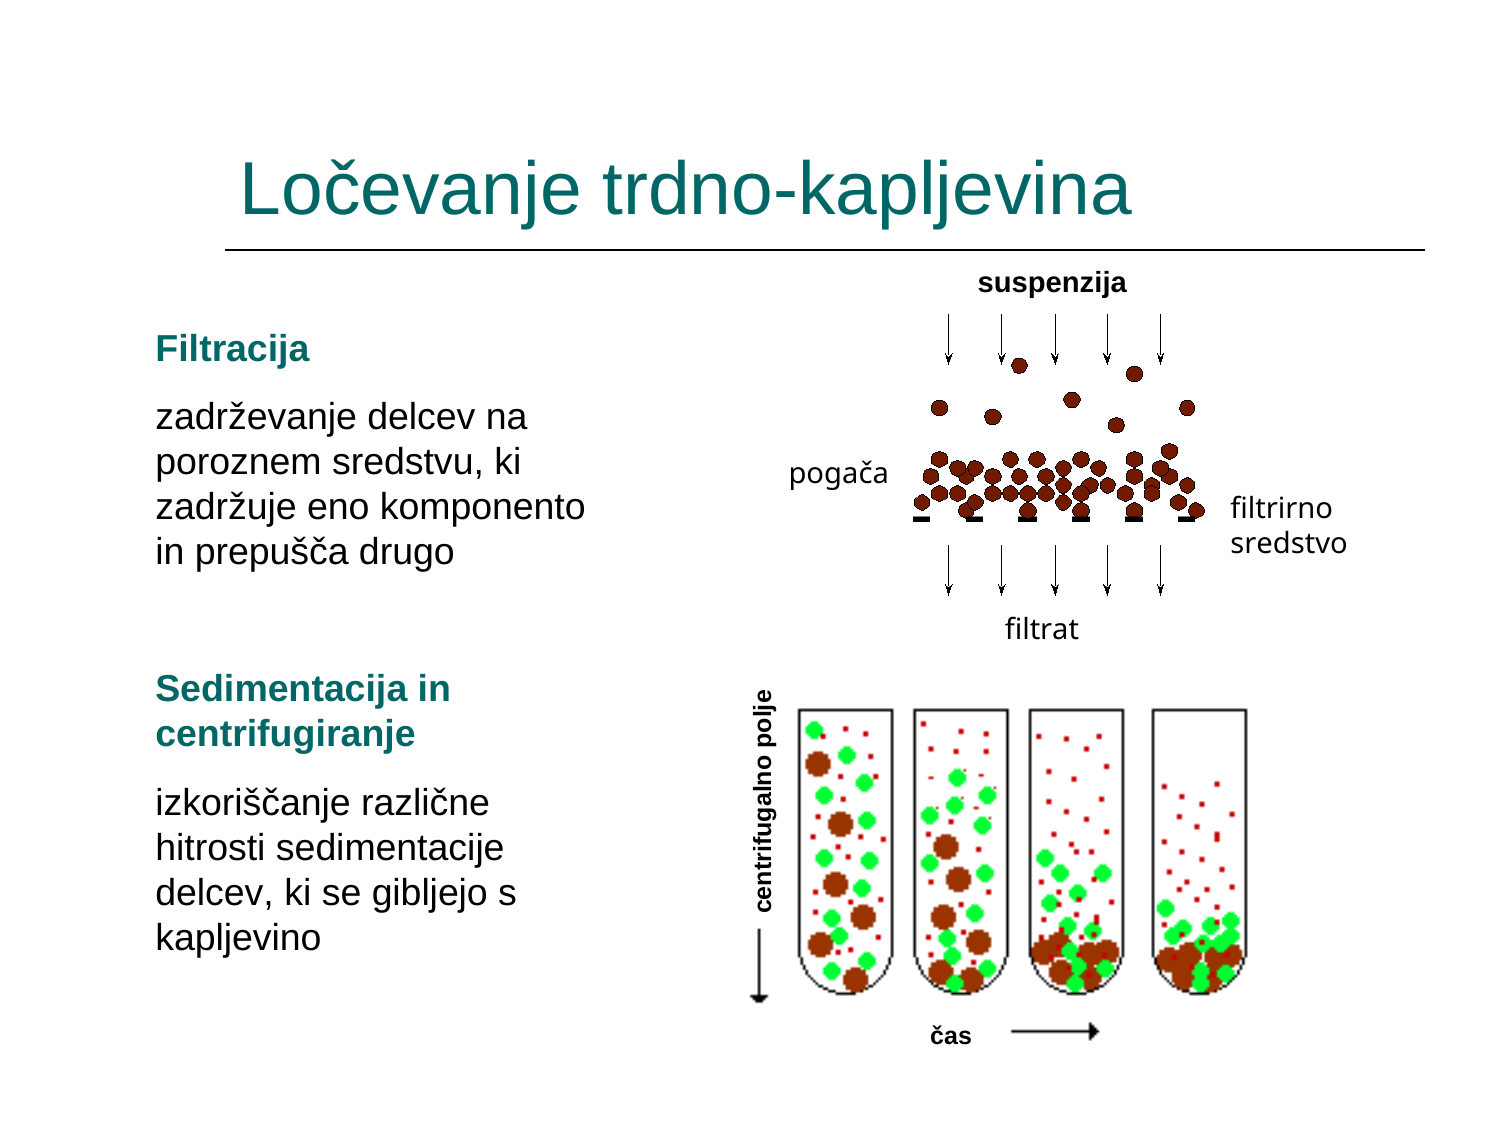

# Ločevanje trdno-kapljevina
suspenzija
pogača
filtrirno sredstvo
filtrat
Filtracija
zadrževanje delcev na poroznem sredstvu, ki zadržuje eno komponento in prepušča drugo
Sedimentacija in centrifugiranje
izkoriščanje različne hitrosti sedimentacije delcev, ki se gibljejo s kapljevino
centrifugalno polje
čas